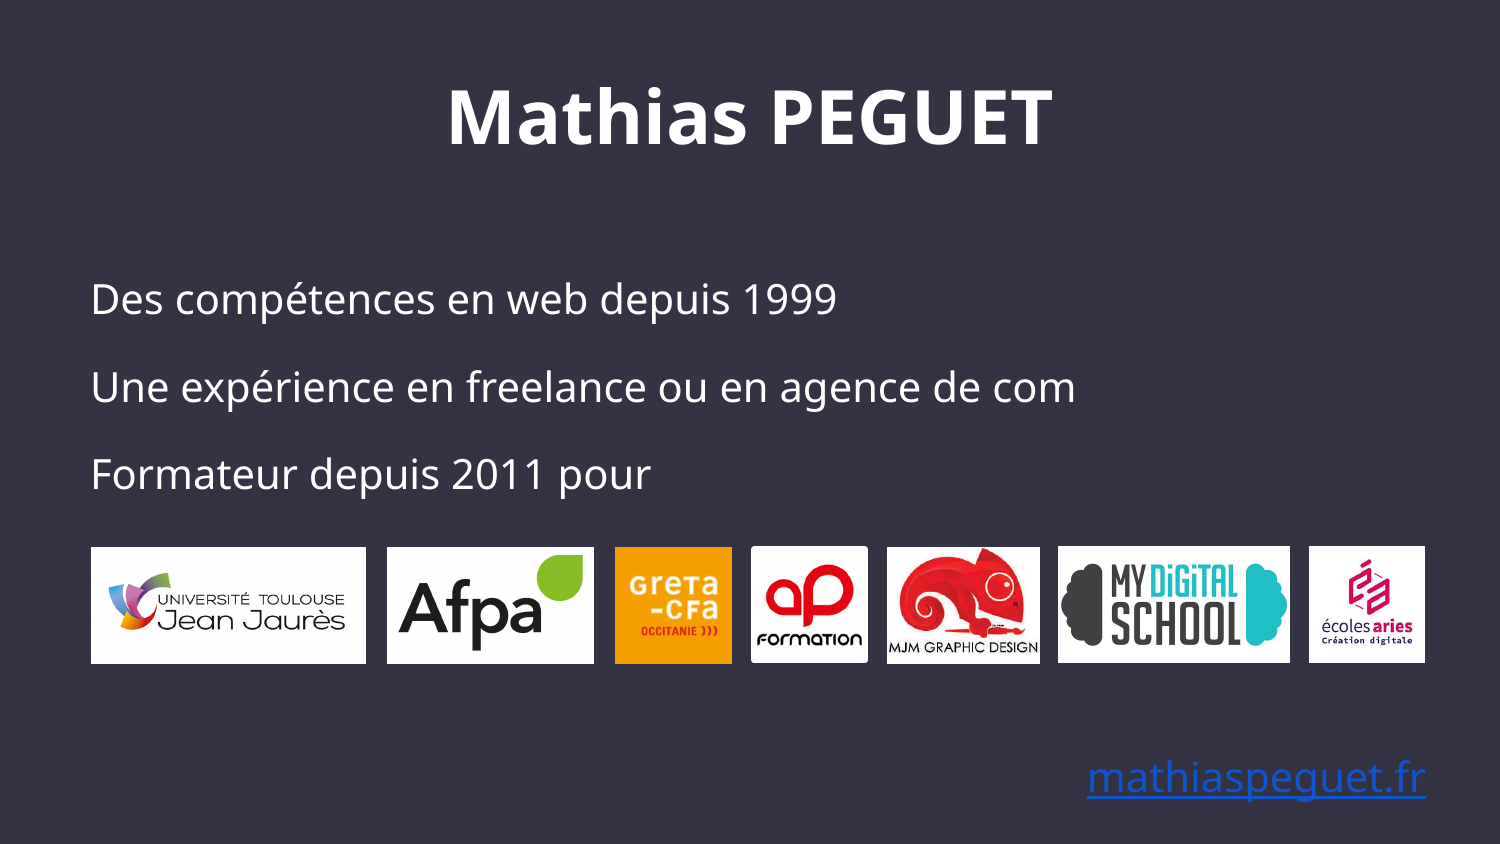

# Mathias PEGUET
Des compétences en web depuis 1999
Une expérience en freelance ou en agence de com
Formateur depuis 2011 pour
mathiaspeguet.fr